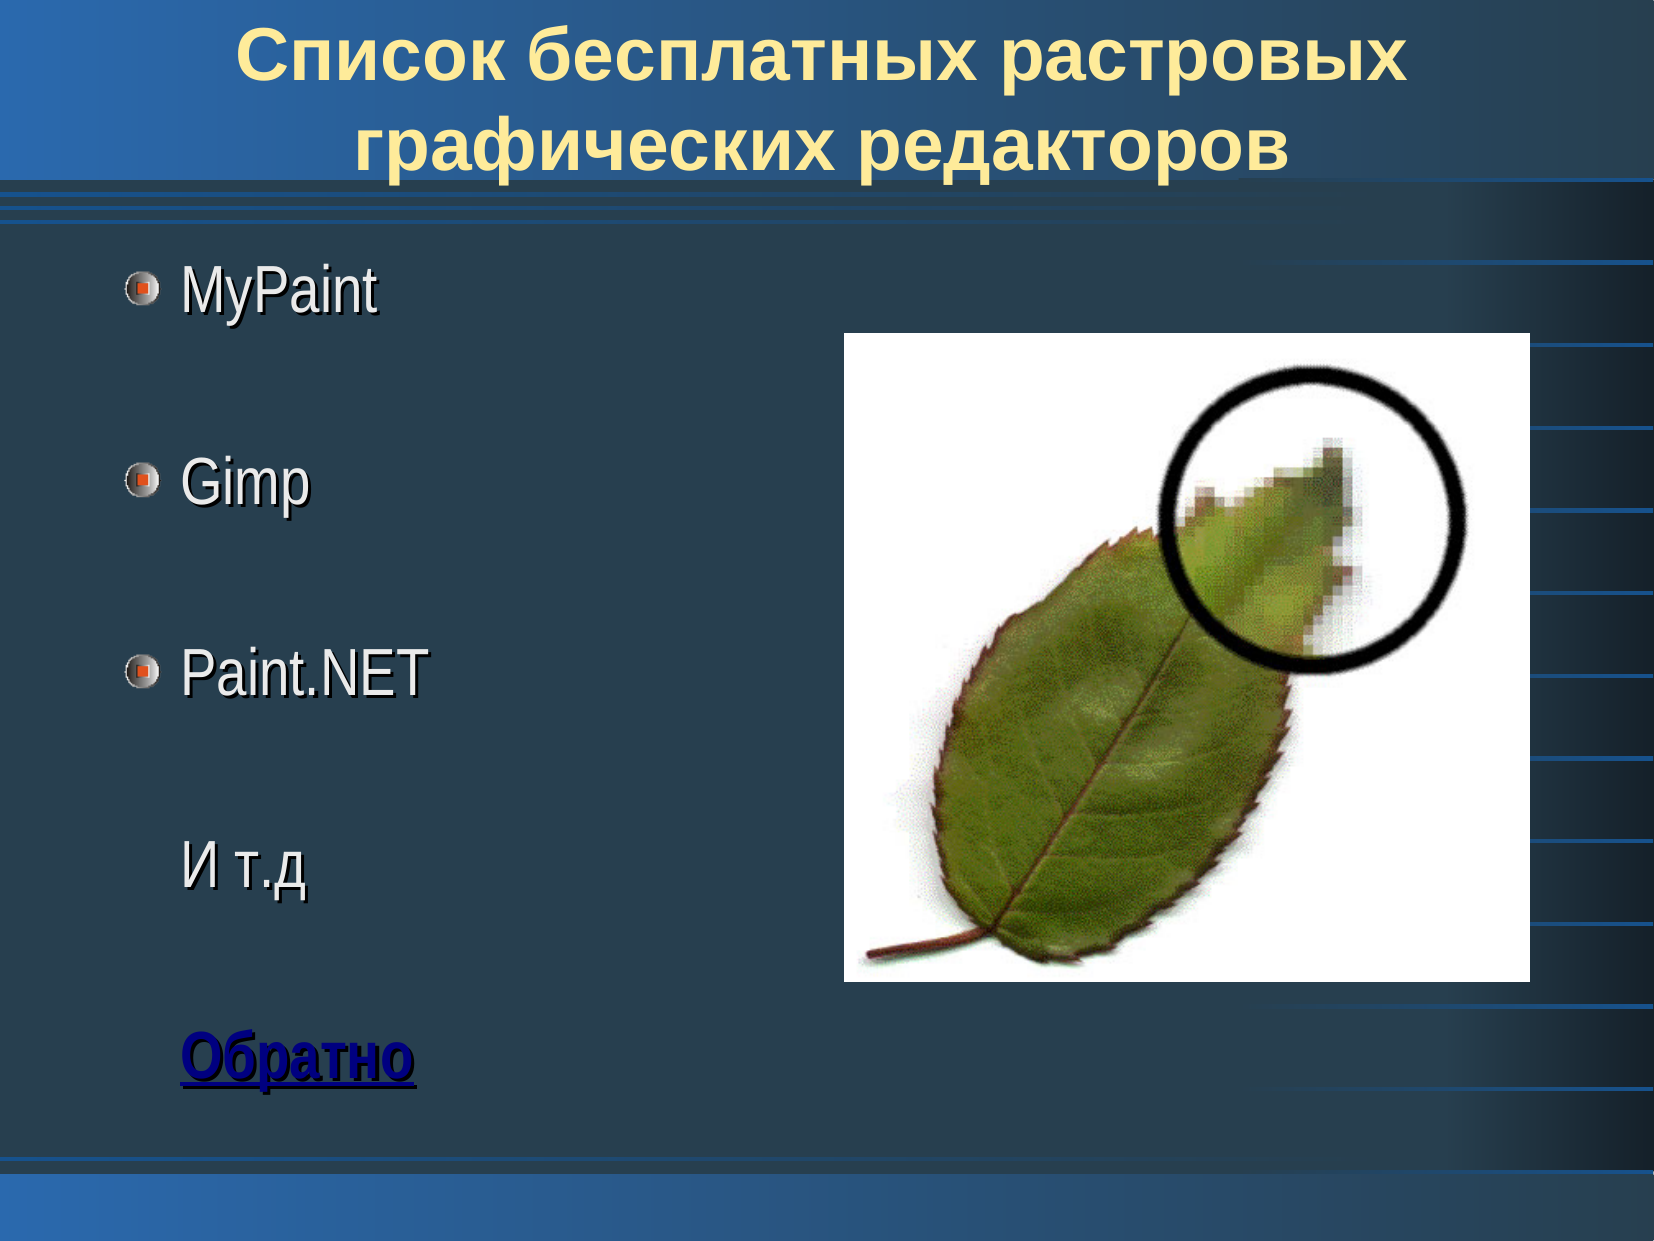

# Список бесплатных растровых графических редакторов
MyPaint
Gimp
Paint.NET
И т.д
Обратно